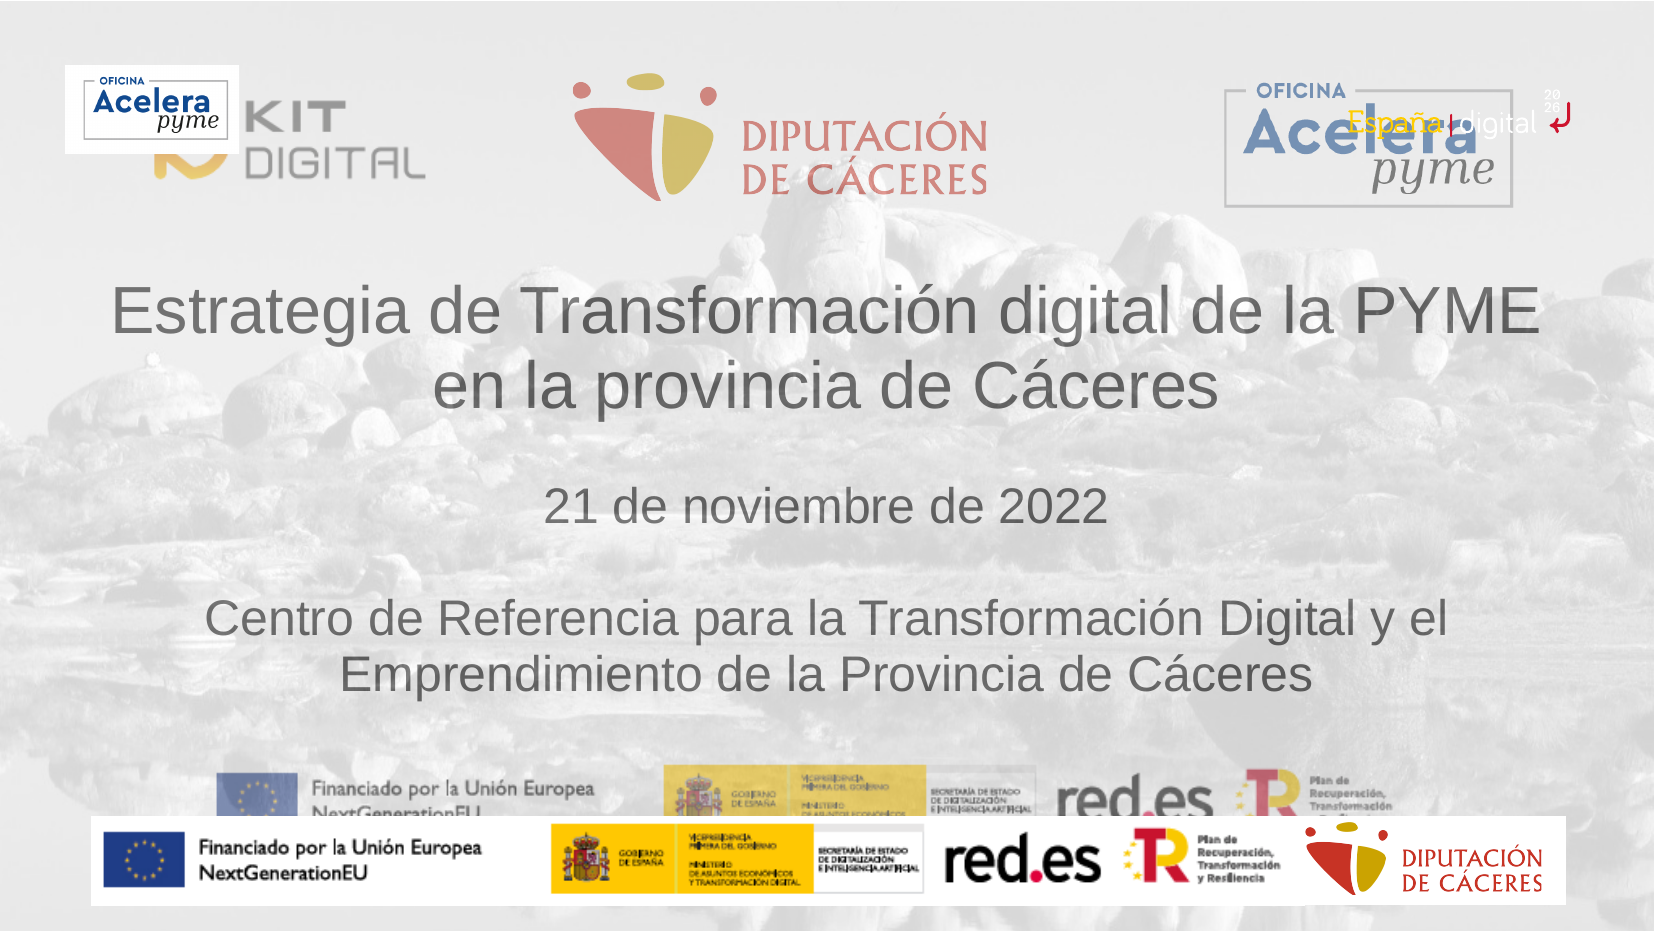

# Estrategia de Transformación digital de la PYME en la provincia de Cáceres
21 de noviembre de 2022
Centro de Referencia para la Transformación Digital y el Emprendimiento de la Provincia de Cáceres